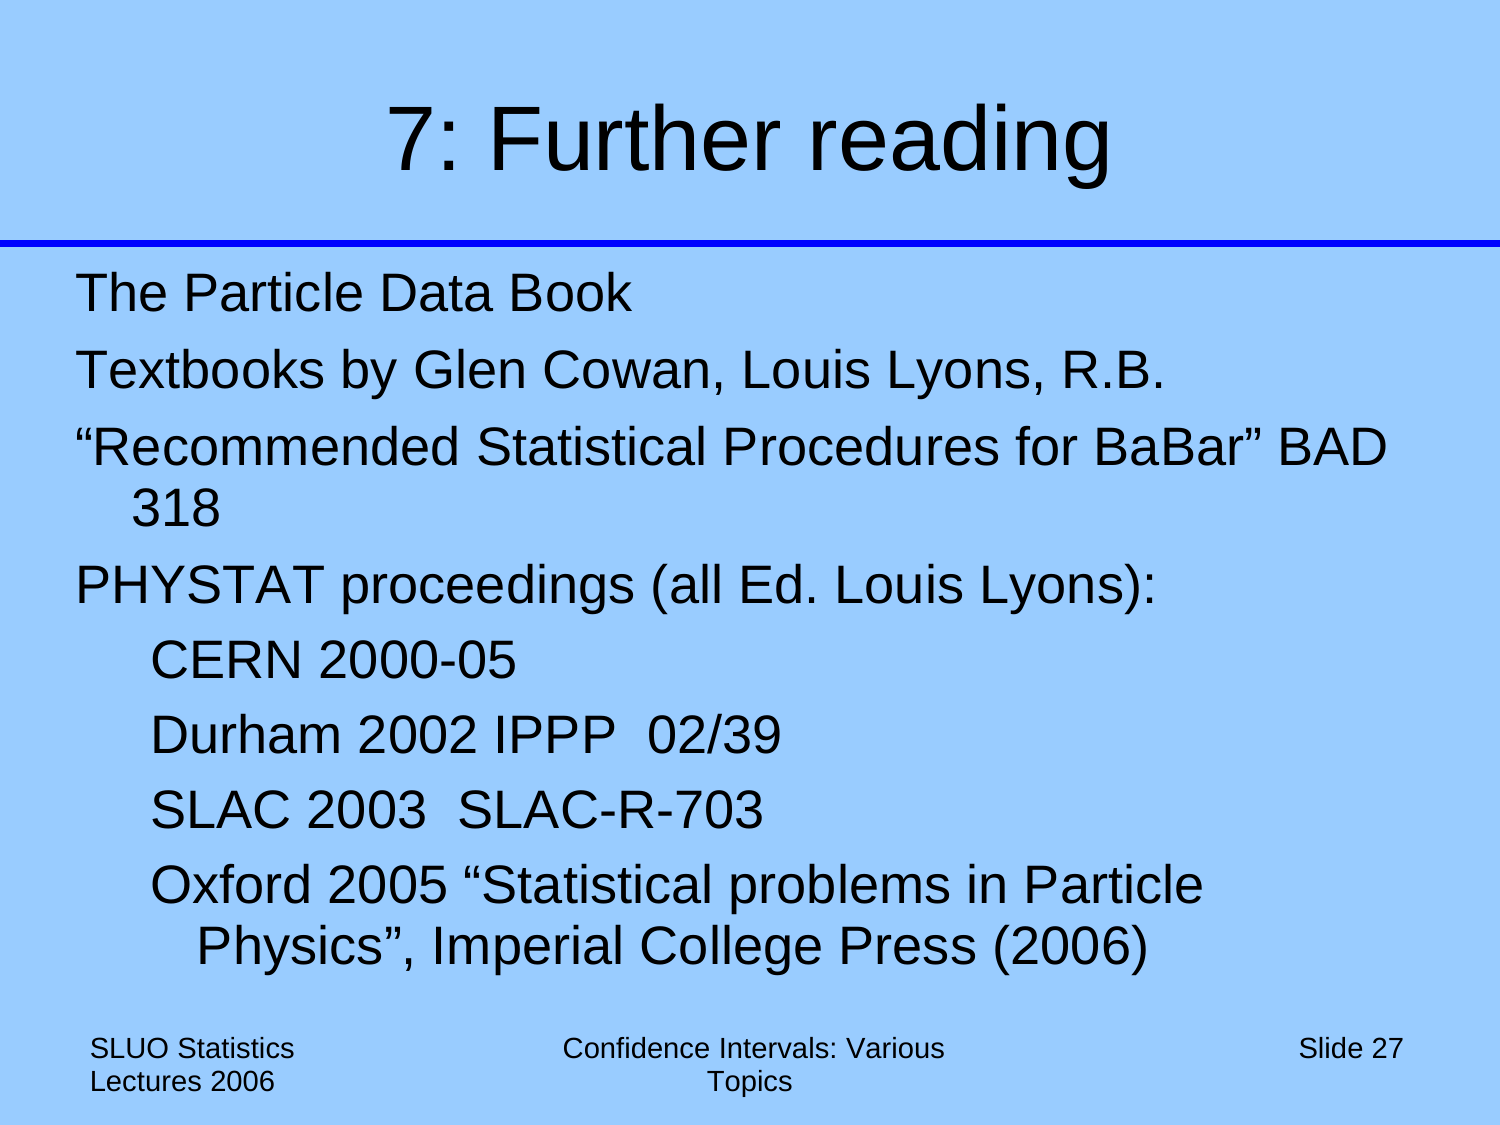

# 7: Further reading
The Particle Data Book
Textbooks by Glen Cowan, Louis Lyons, R.B.
“Recommended Statistical Procedures for BaBar” BAD 318
PHYSTAT proceedings (all Ed. Louis Lyons):
CERN 2000-05
Durham 2002 IPPP 02/39
SLAC 2003 SLAC-R-703
Oxford 2005 “Statistical problems in Particle Physics”, Imperial College Press (2006)
27